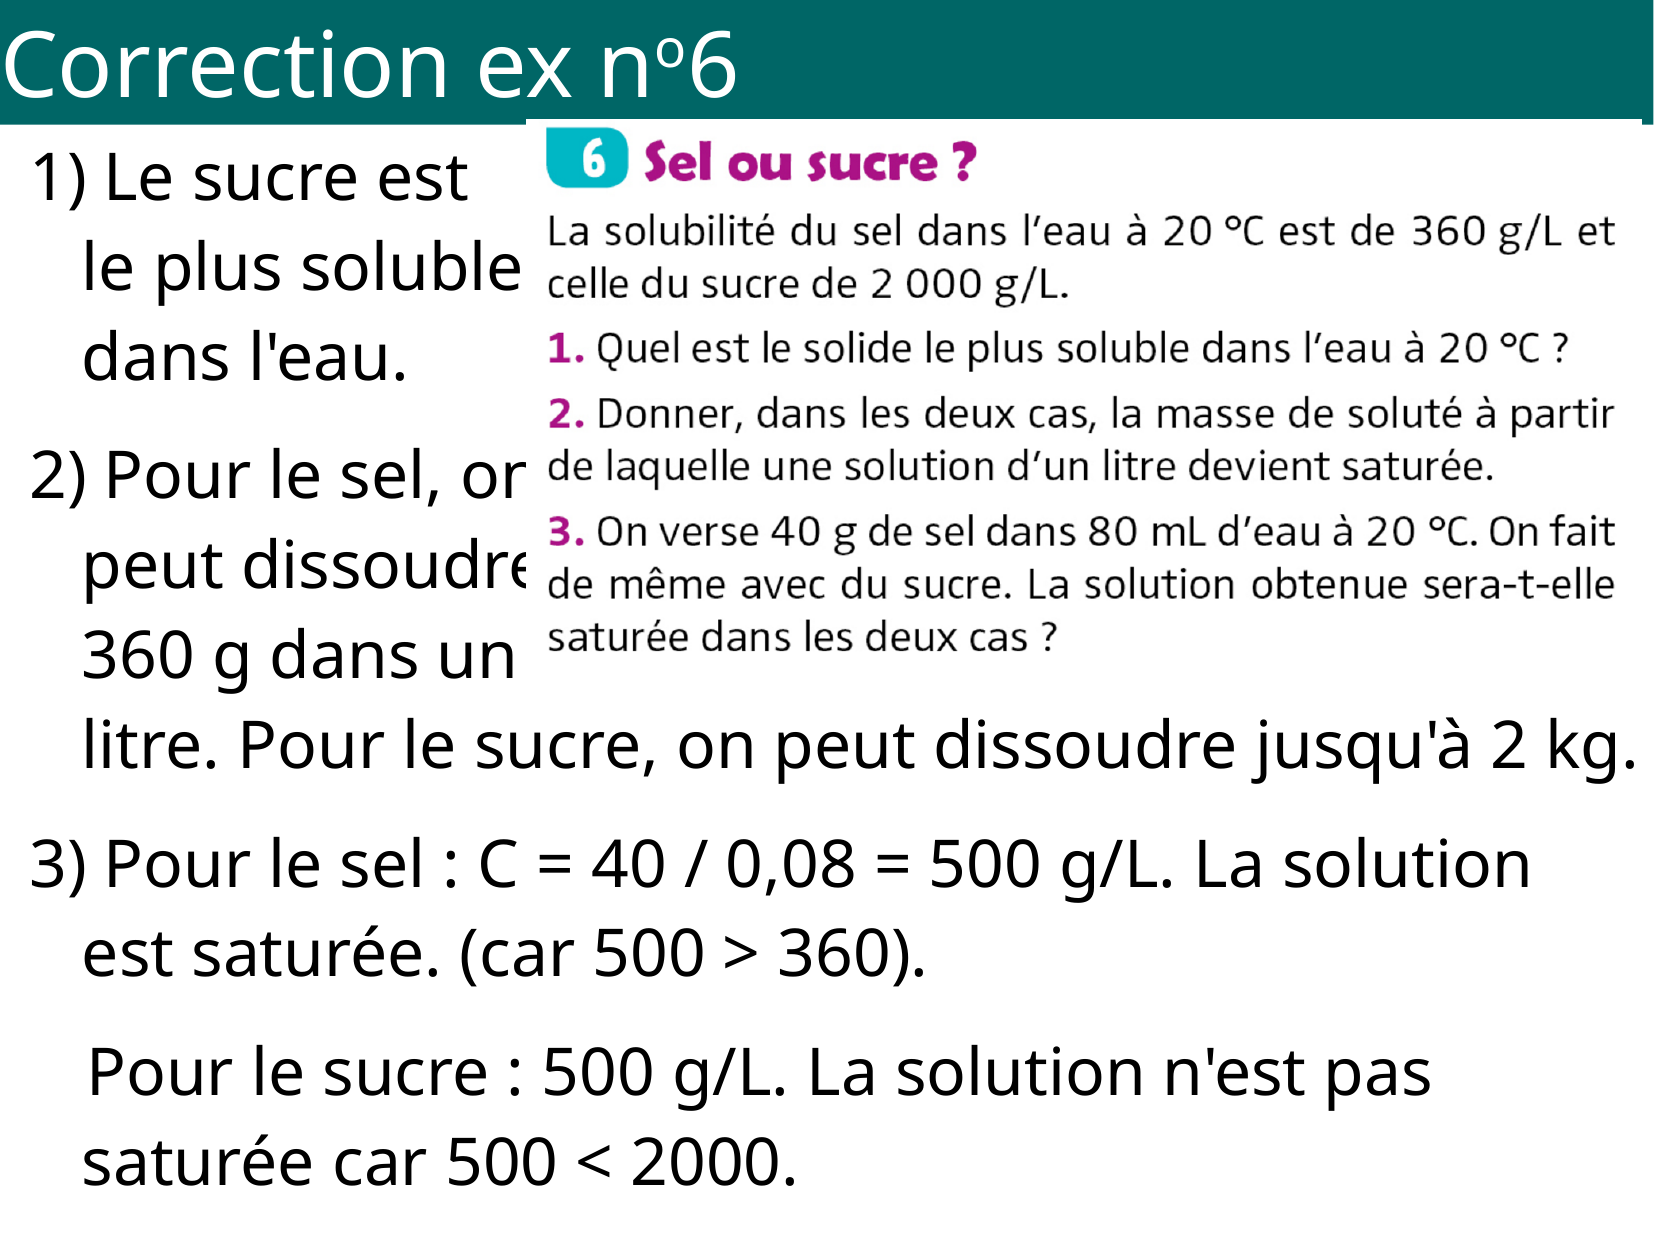

# Correction ex no6
 Le sucre est
le plus soluble
dans l'eau.
 Pour le sel, on
peut dissoudre
360 g dans un
litre. Pour le sucre, on peut dissoudre jusqu'à 2 kg.
 Pour le sel : C = 40 / 0,08 = 500 g/L. La solution est saturée. (car 500 > 360).
Pour le sucre : 500 g/L. La solution n'est pas saturée car 500 < 2000.